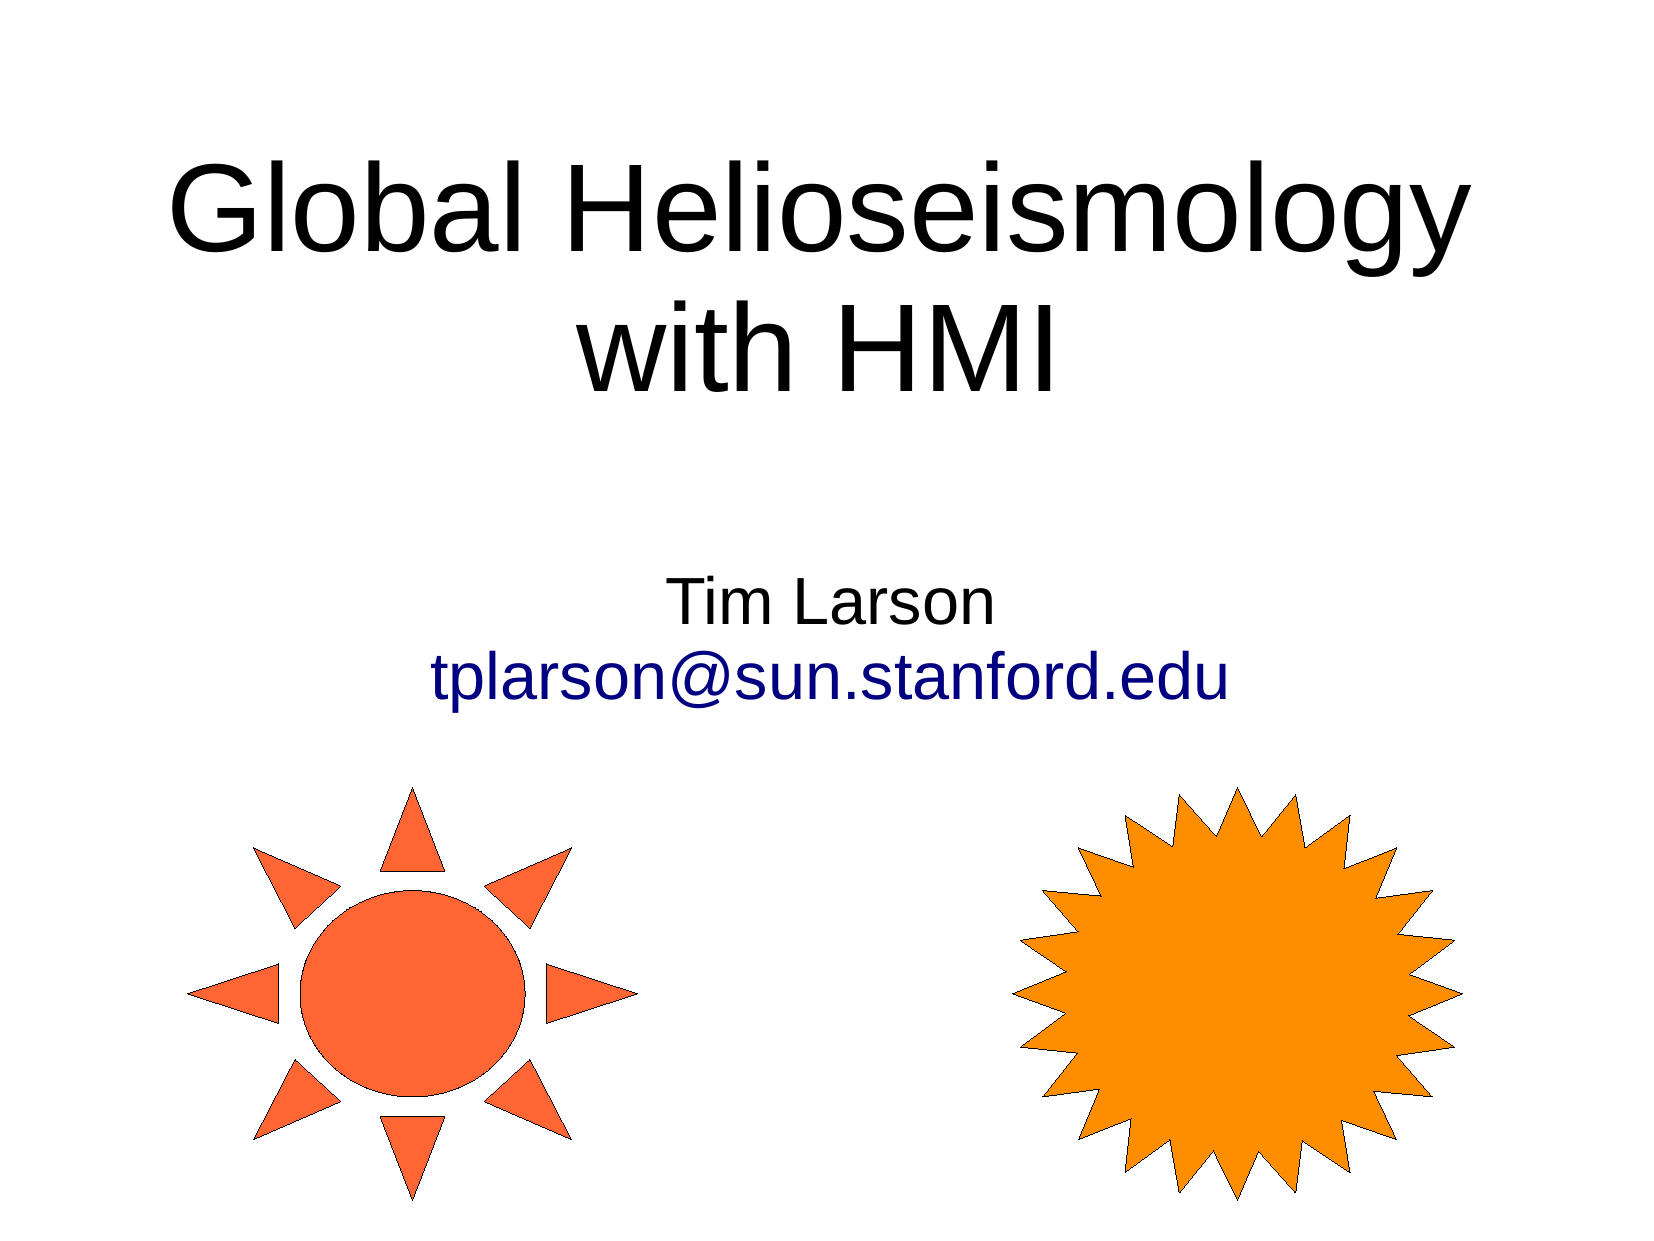

# Global Helioseismology with HMI
Tim Larson
tplarson@sun.stanford.edu